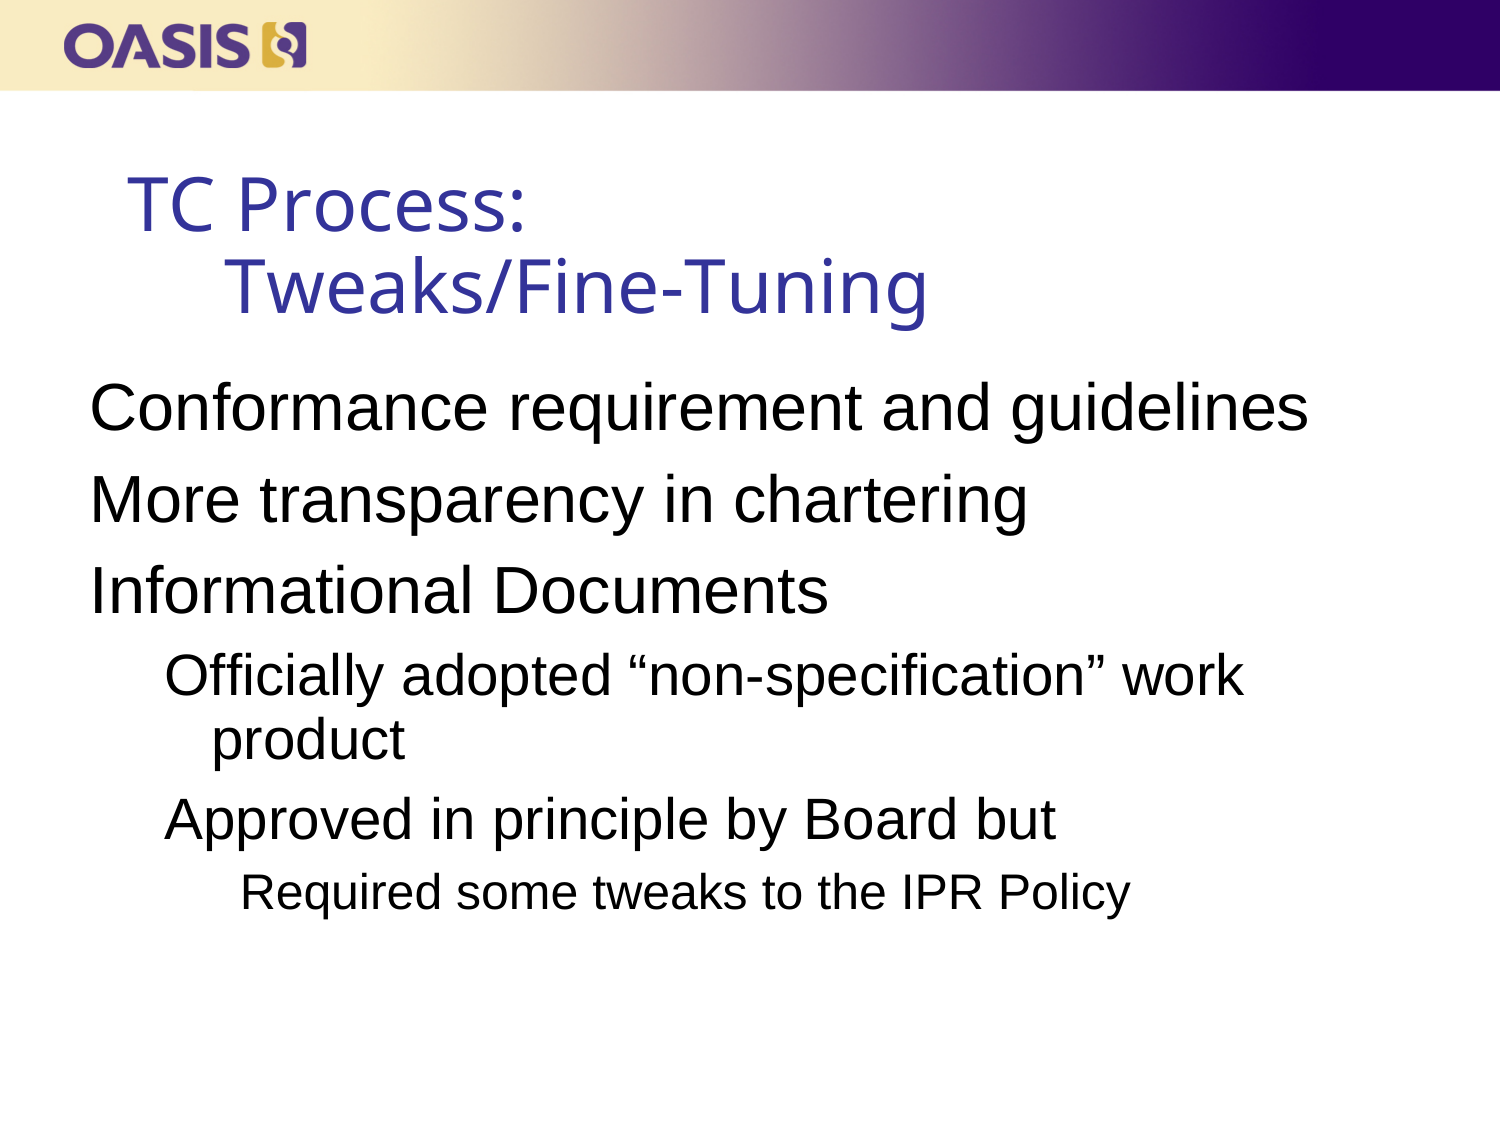

# TC Process: Tweaks/Fine-Tuning
Conformance requirement and guidelines
More transparency in chartering
Informational Documents
Officially adopted “non-specification” work product
Approved in principle by Board but
Required some tweaks to the IPR Policy